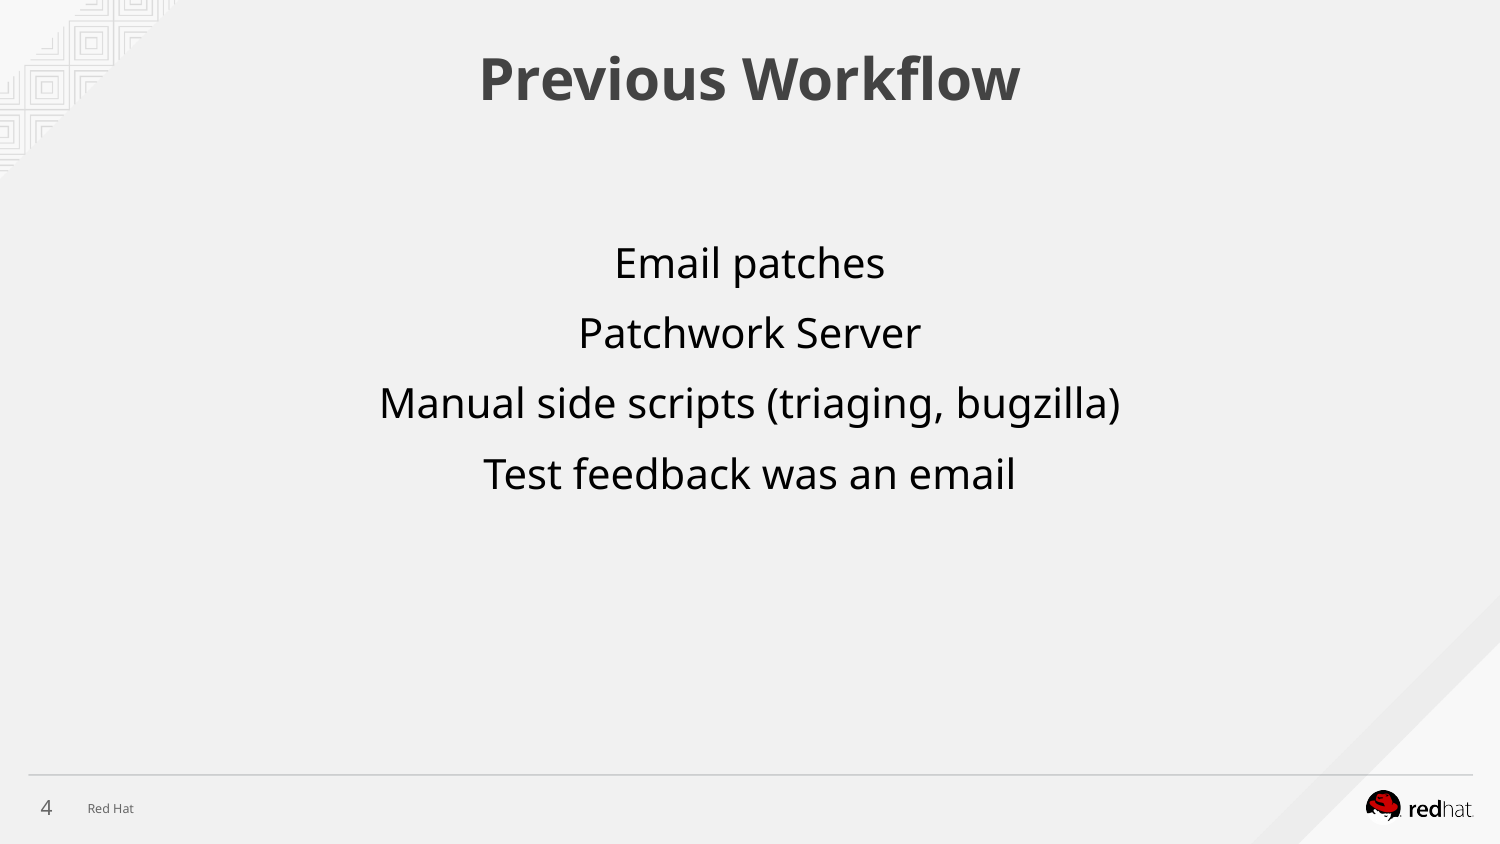

Previous Workflow
# Email patches
Patchwork Server
Manual side scripts (triaging, bugzilla)
Test feedback was an email